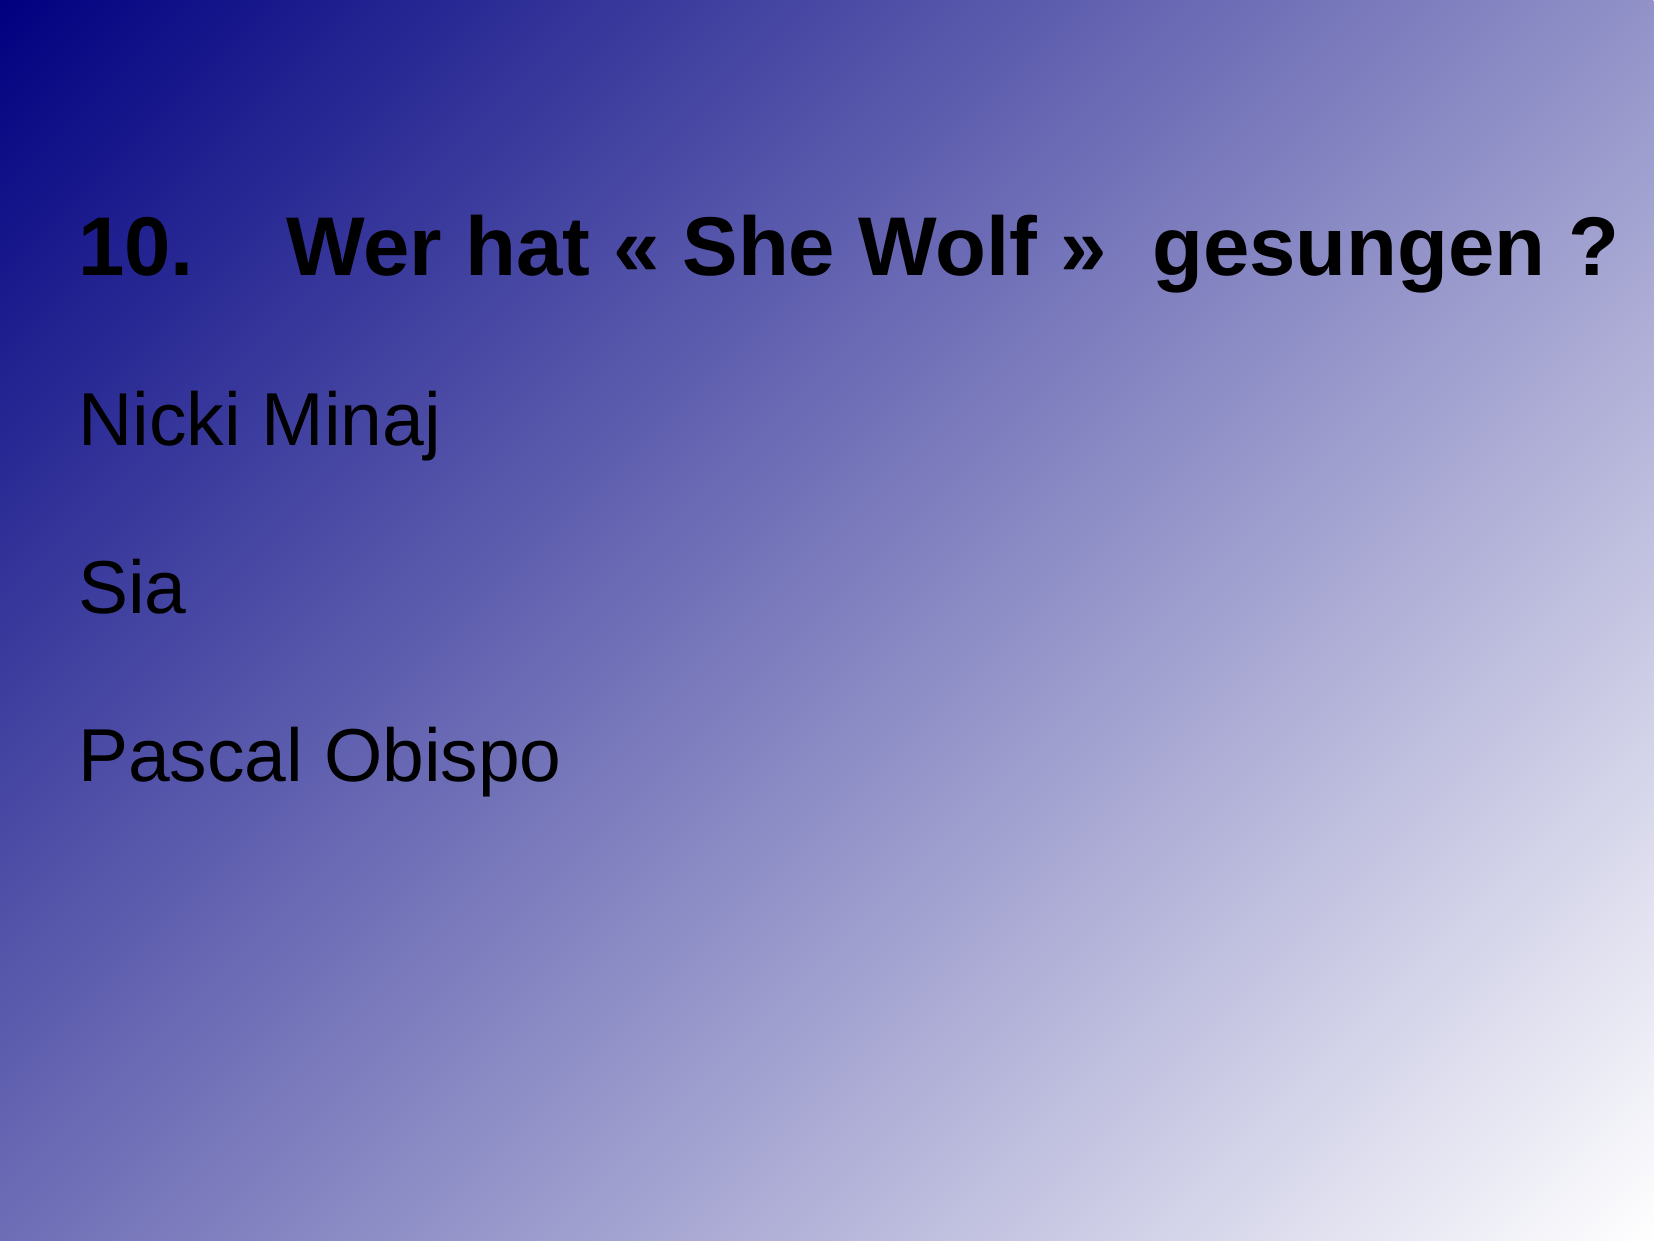

10. Wer hat « She Wolf »  gesungen ?
Nicki Minaj
Sia
Pascal Obispo